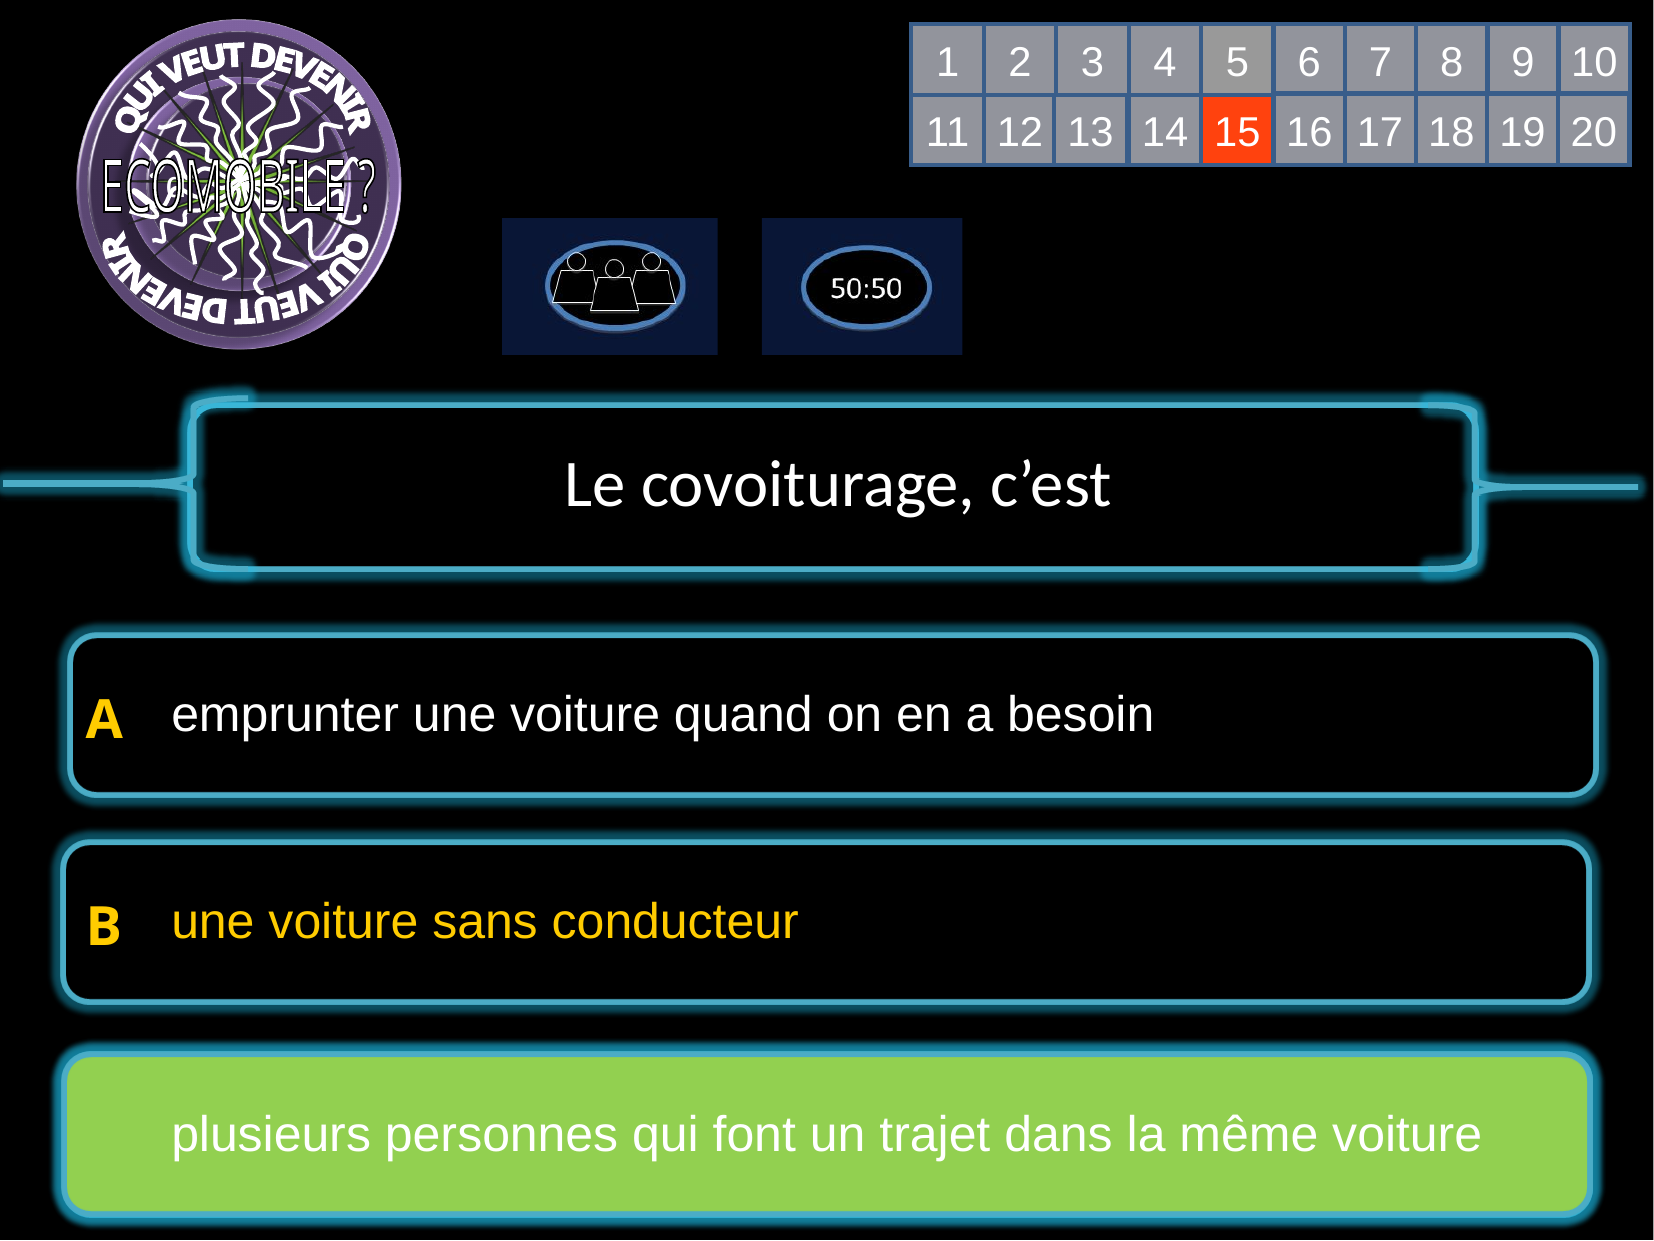

1
2
3
4
5
6
7
8
9
10
16
17
18
19
20
11
12
13
14
15
# Le covoiturage, c’est
emprunter une voiture quand on en a besoin
une voiture sans conducteur
plusieurs personnes qui font un trajet dans la même voiture